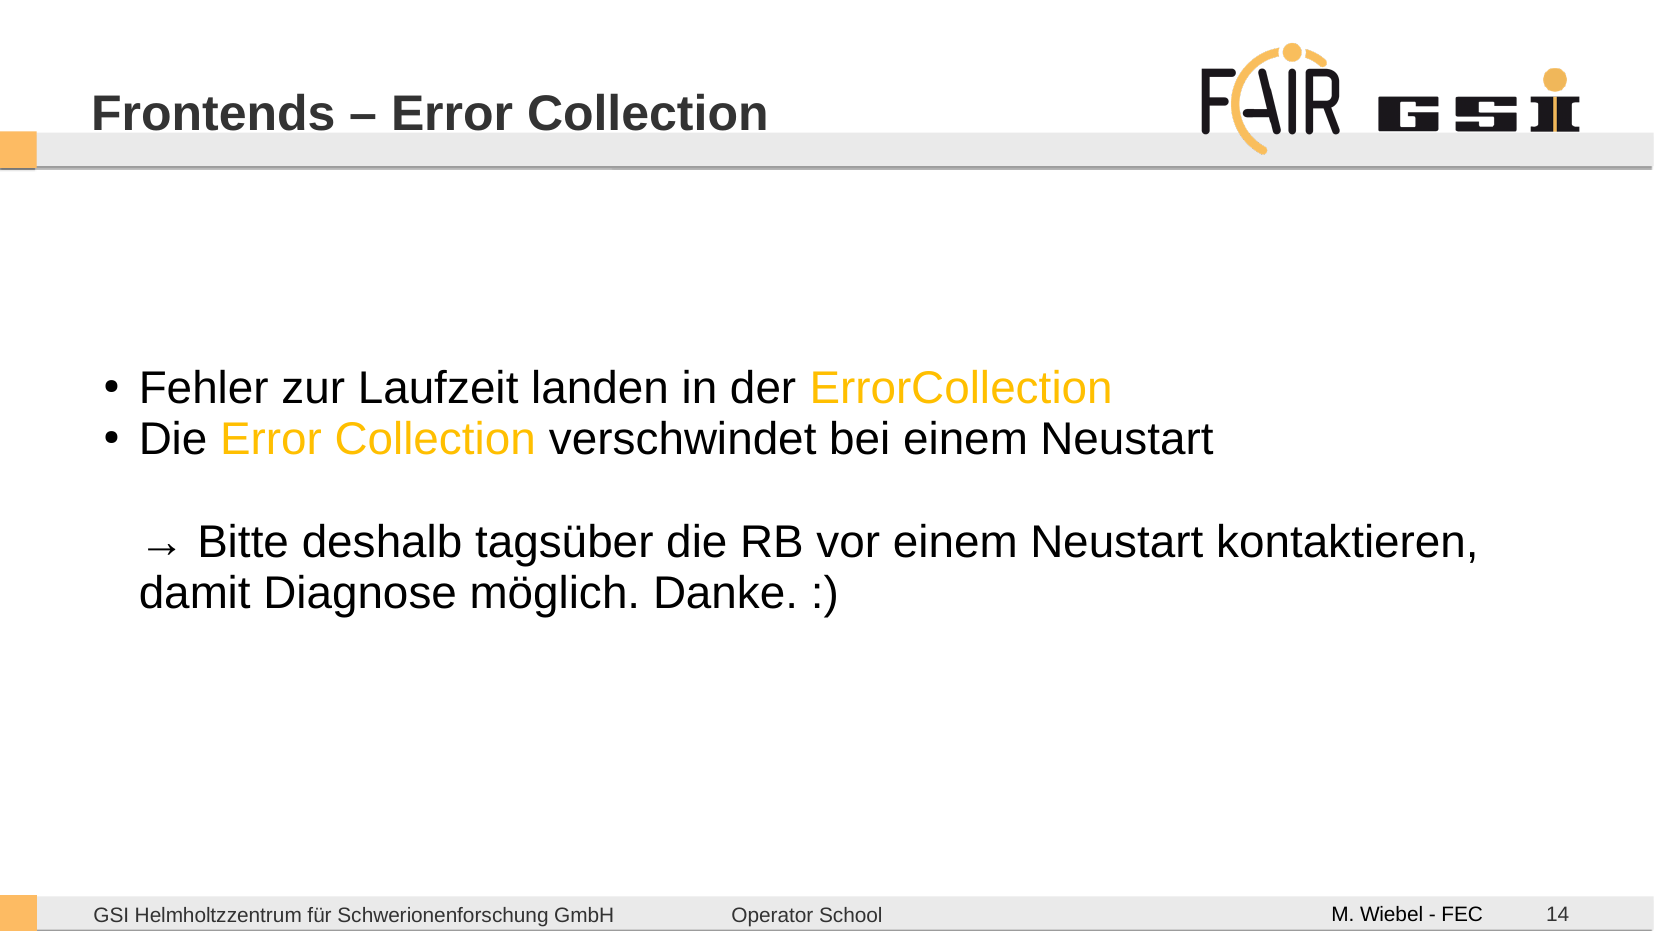

# Frontends – Error Collection
Fehler zur Laufzeit landen in der ErrorCollection
Die Error Collection verschwindet bei einem Neustart
→ Bitte deshalb tagsüber die RB vor einem Neustart kontaktieren, damit Diagnose möglich. Danke. :)
M. Wiebel - FEC
14
Operator School